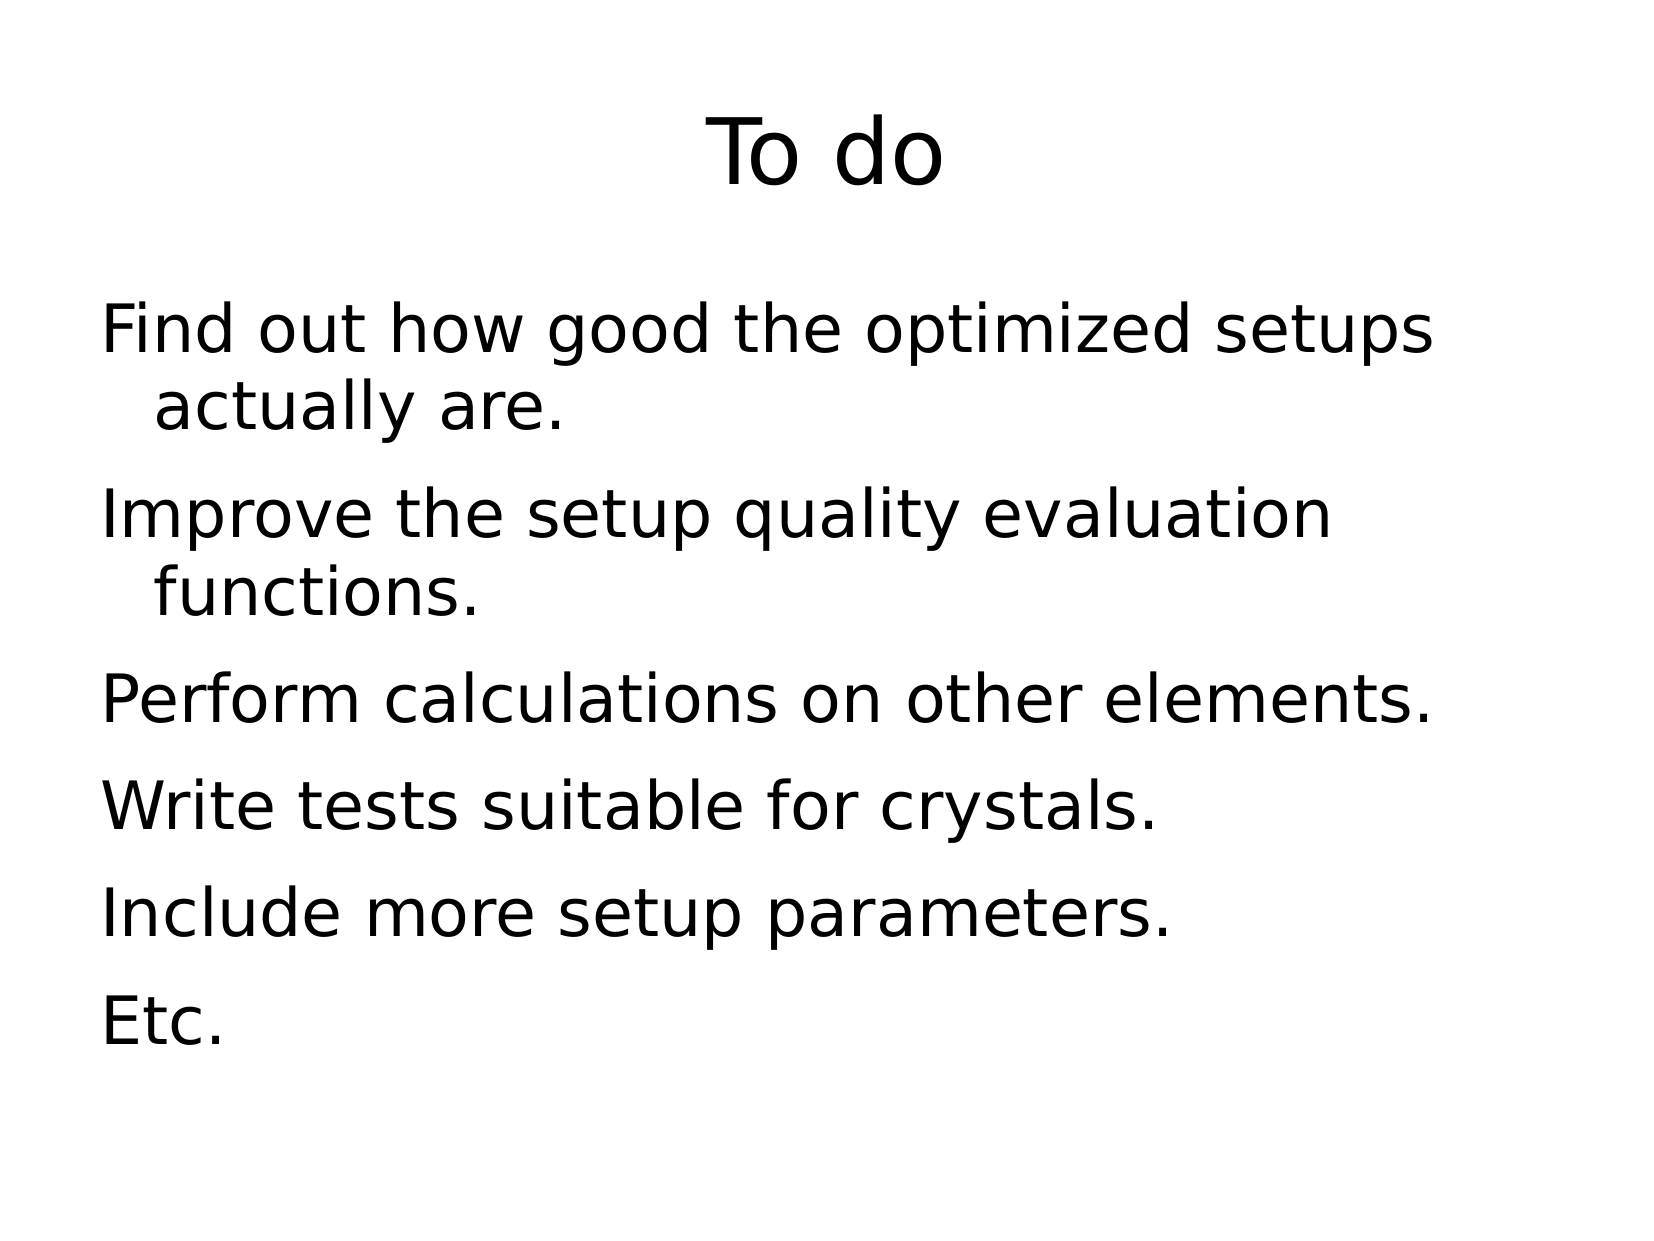

# To do
Find out how good the optimized setups actually are.
Improve the setup quality evaluation functions.
Perform calculations on other elements.
Write tests suitable for crystals.
Include more setup parameters.
Etc.